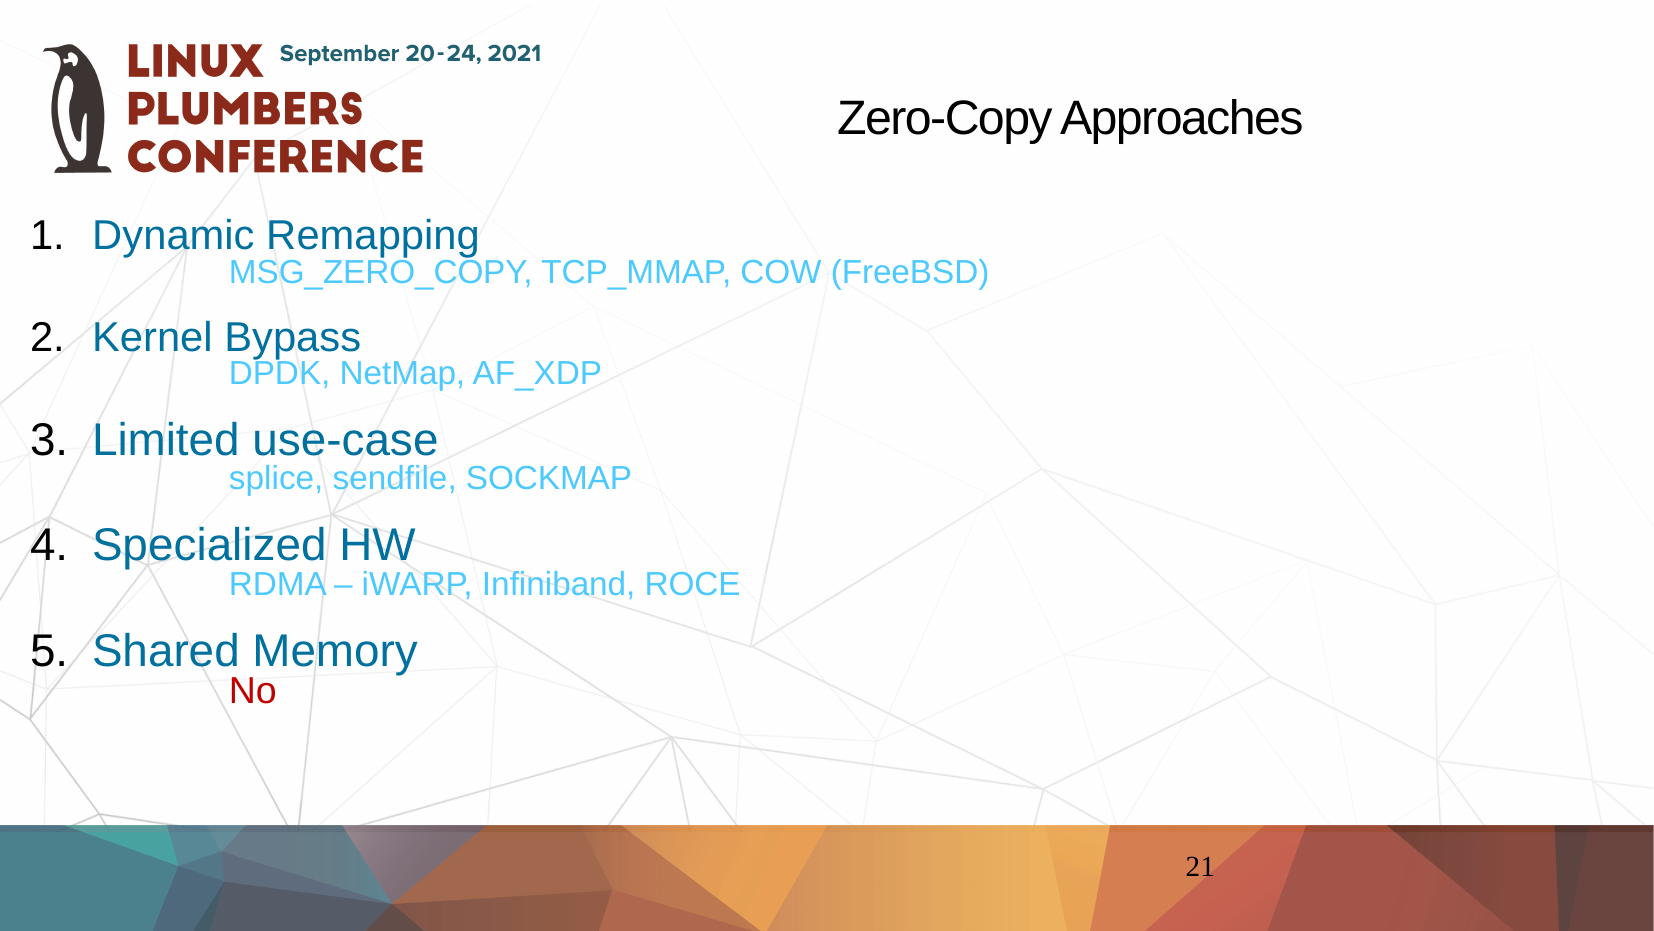

# Zero-Copy Approaches
Dynamic Remapping
	MSG_ZERO_COPY, TCP_MMAP, COW (FreeBSD)
Kernel Bypass
	DPDK, NetMap, AF_XDP
Limited use-case
	splice, sendfile, SOCKMAP
Specialized HW
	RDMA – iWARP, Infiniband, ROCE
Shared Memory
	No